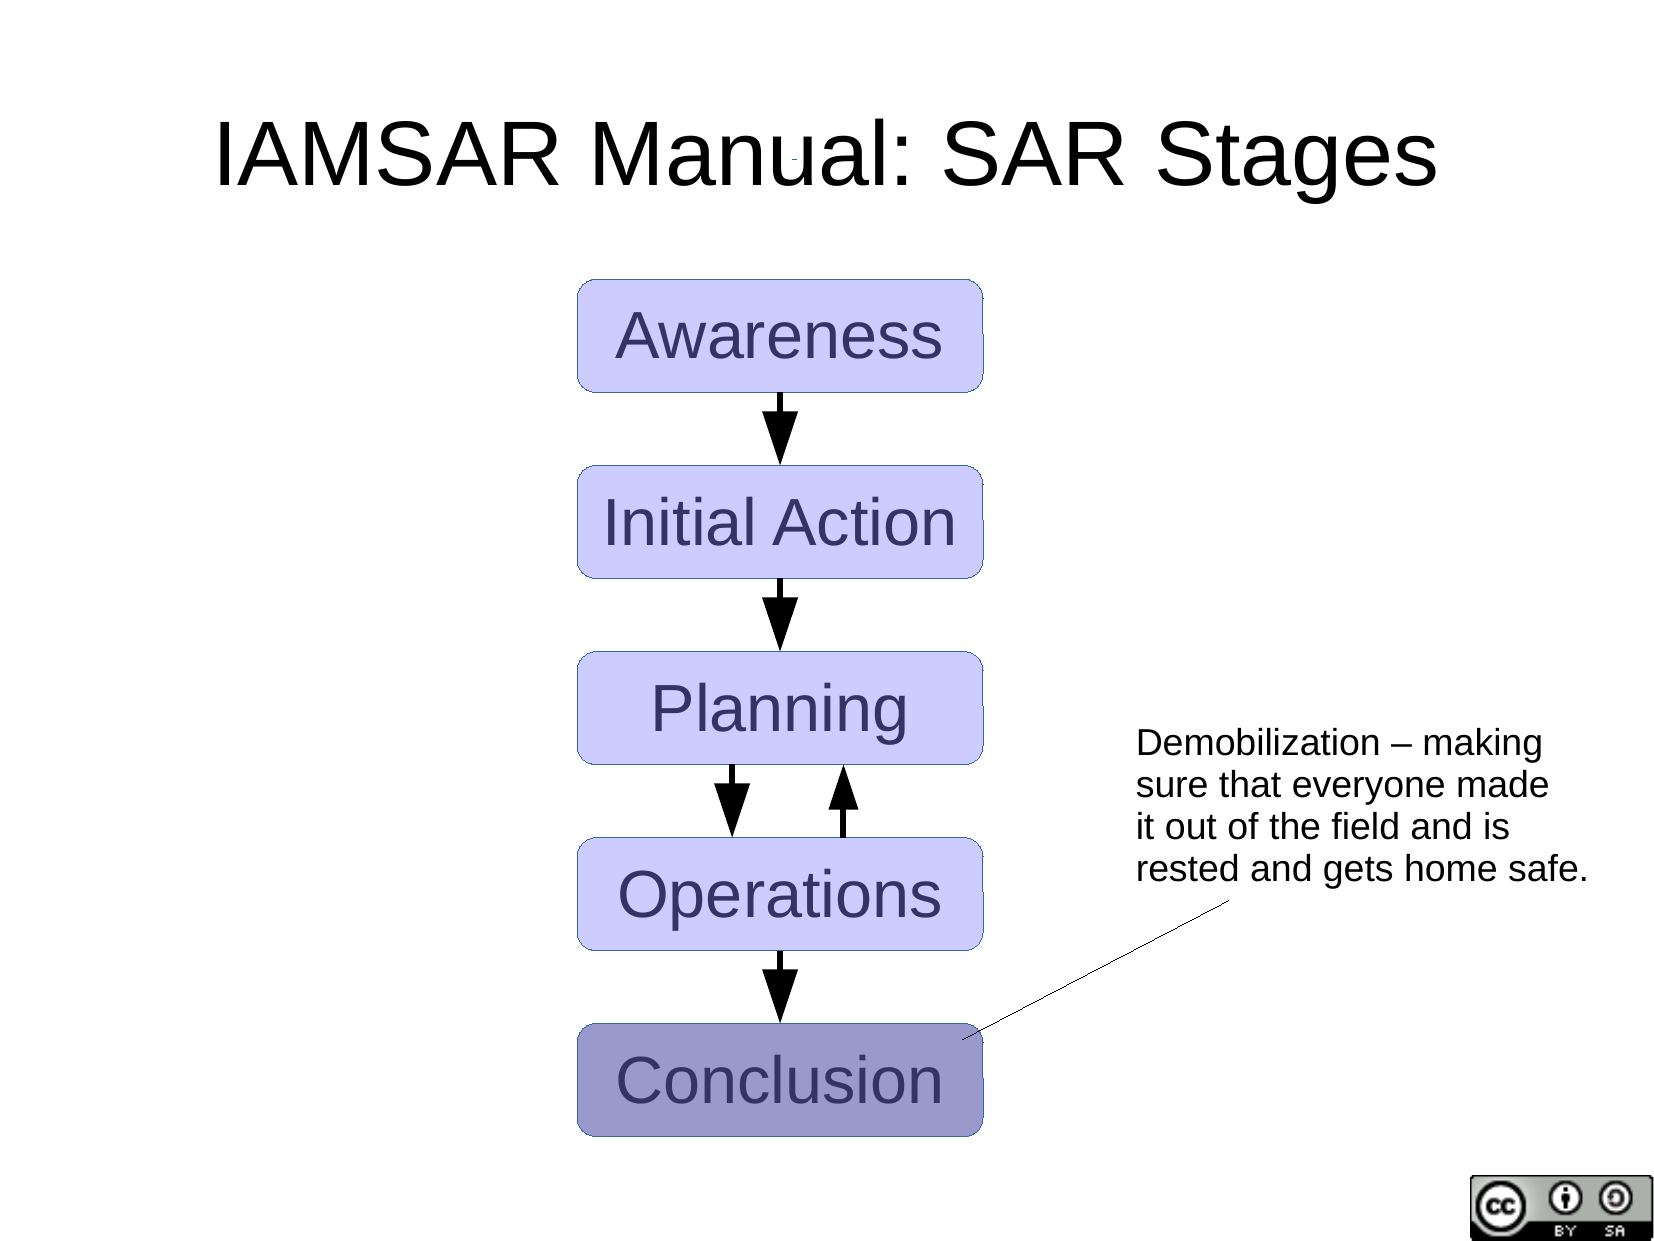

# IAMSAR Manual: SAR Stages
Awareness
Initial Action
Planning
Demobilization – making
sure that everyone made
it out of the field and is
rested and gets home safe.
Operations
Conclusion